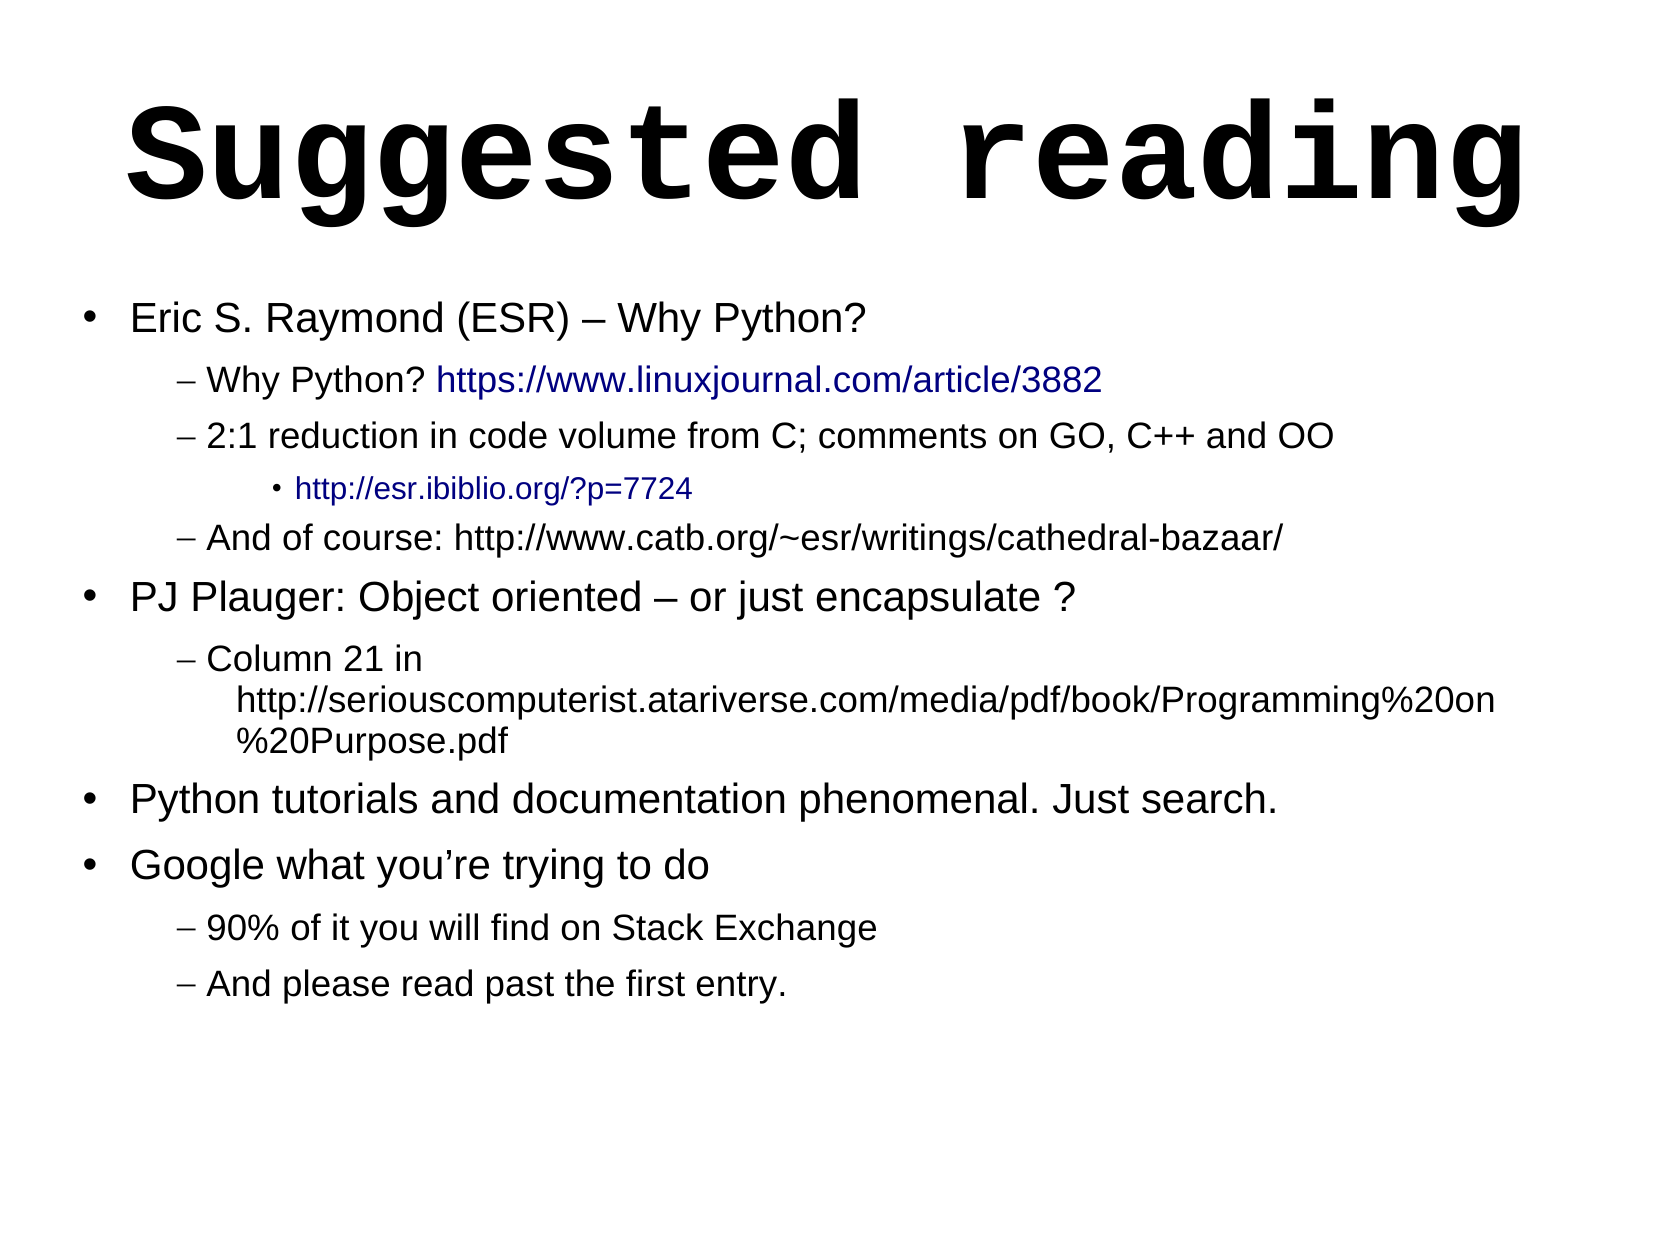

# Suggested reading
Eric S. Raymond (ESR) – Why Python?
Why Python? https://www.linuxjournal.com/article/3882
2:1 reduction in code volume from C; comments on GO, C++ and OO
http://esr.ibiblio.org/?p=7724
And of course: http://www.catb.org/~esr/writings/cathedral-bazaar/
PJ Plauger: Object oriented – or just encapsulate ?
Column 21 in http://seriouscomputerist.atariverse.com/media/pdf/book/Programming%20on%20Purpose.pdf
Python tutorials and documentation phenomenal. Just search.
Google what you’re trying to do
90% of it you will find on Stack Exchange
And please read past the first entry.